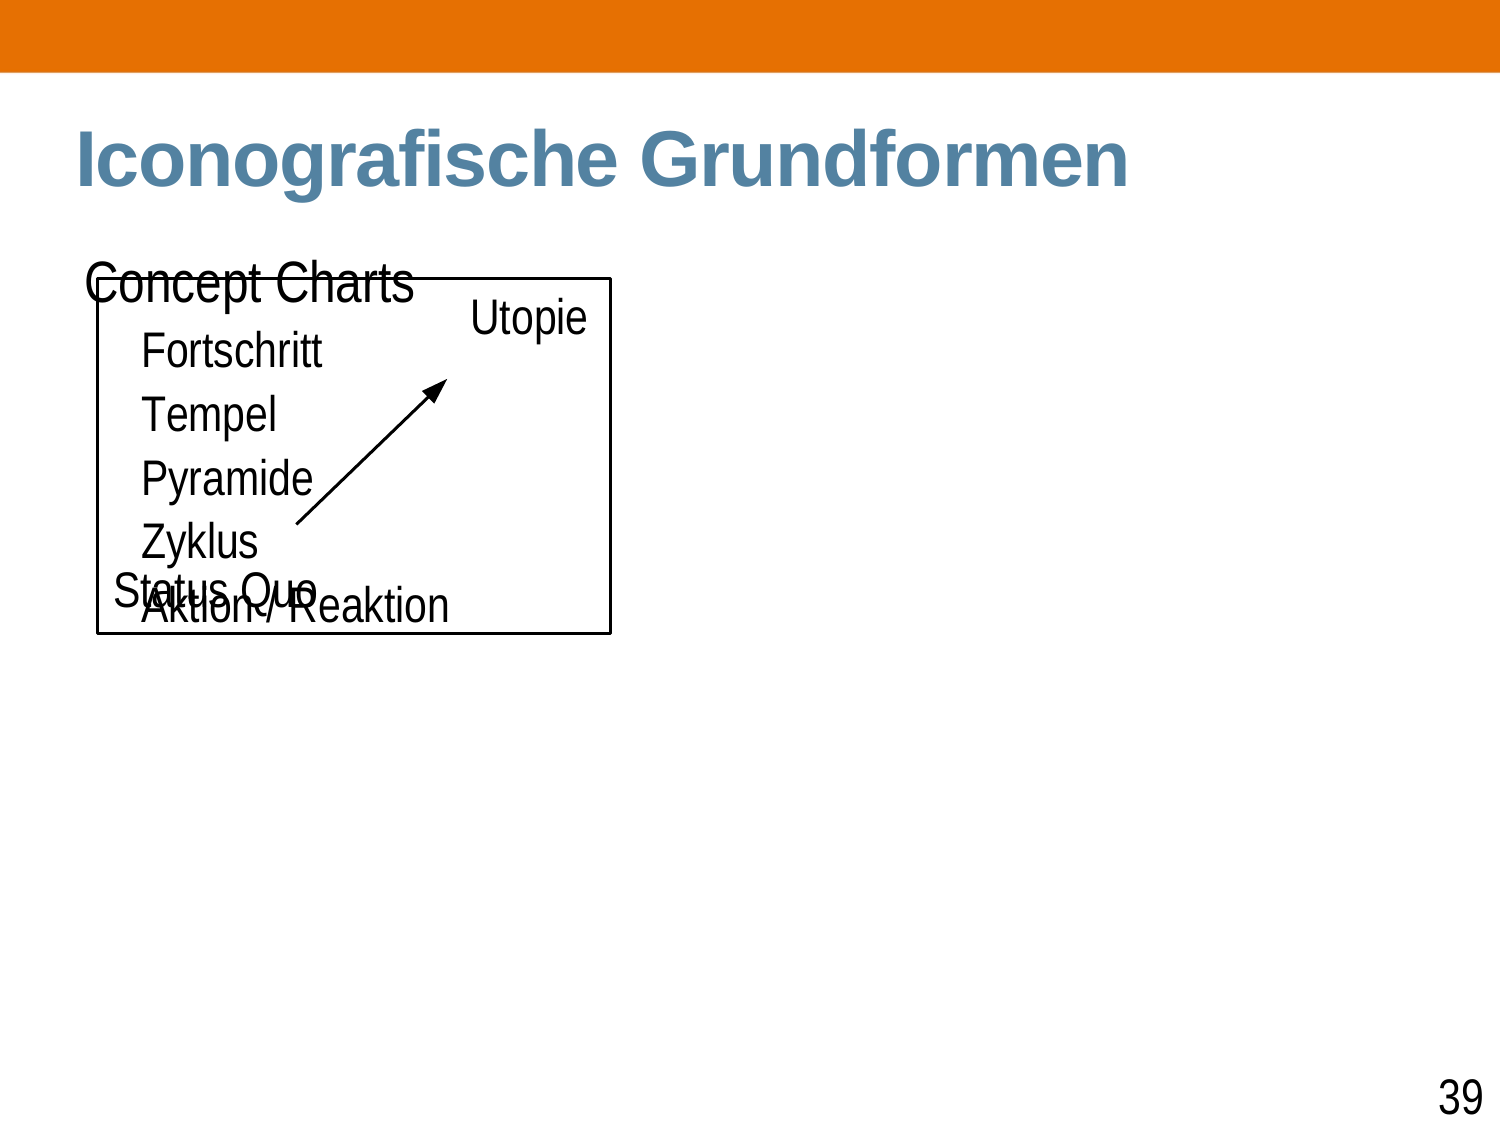

# Iconografische Grundformen
Concept Charts
Fortschritt
Tempel
Pyramide
Zyklus
Aktion / Reaktion
Utopie
Status Quo